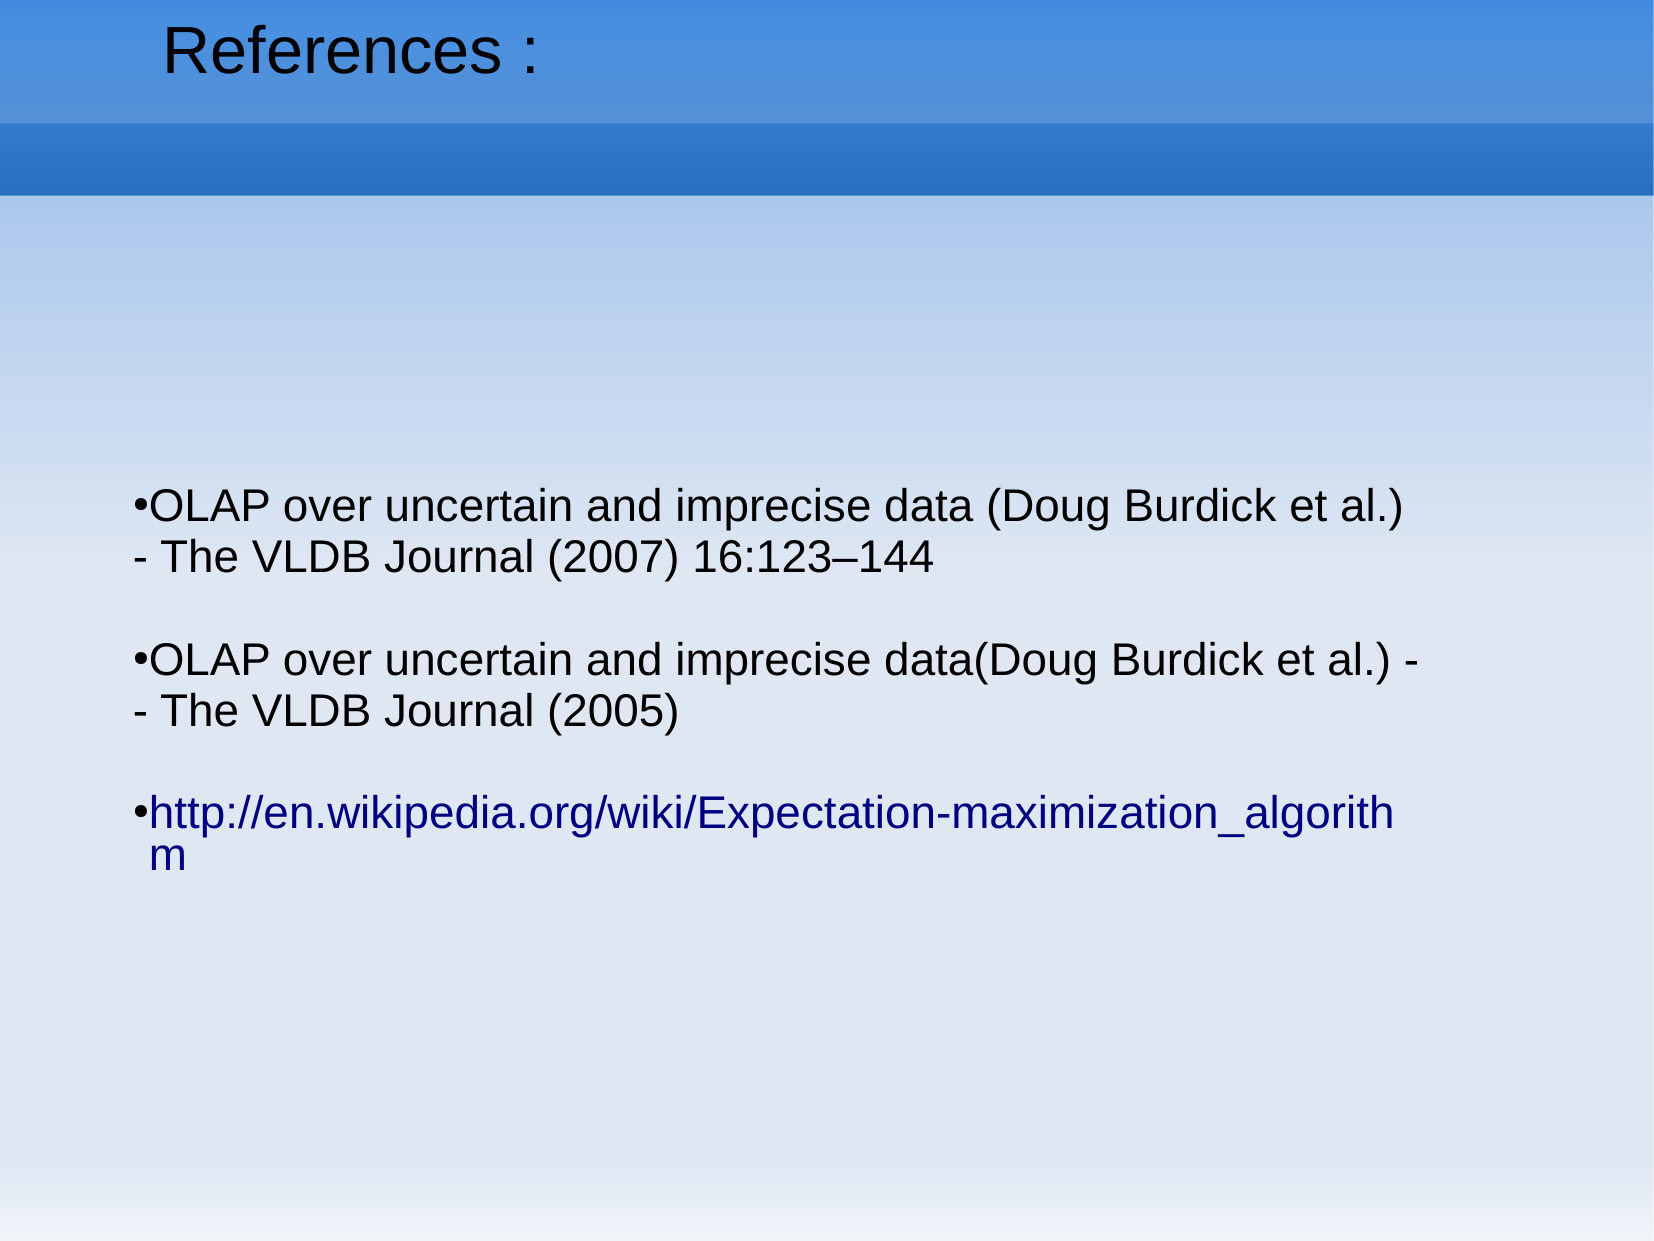

References :
OLAP over uncertain and imprecise data (Doug Burdick et al.) - The VLDB Journal (2007) 16:123–144
OLAP over uncertain and imprecise data(Doug Burdick et al.) - - The VLDB Journal (2005)
http://en.wikipedia.org/wiki/Expectation-maximization_algorithm